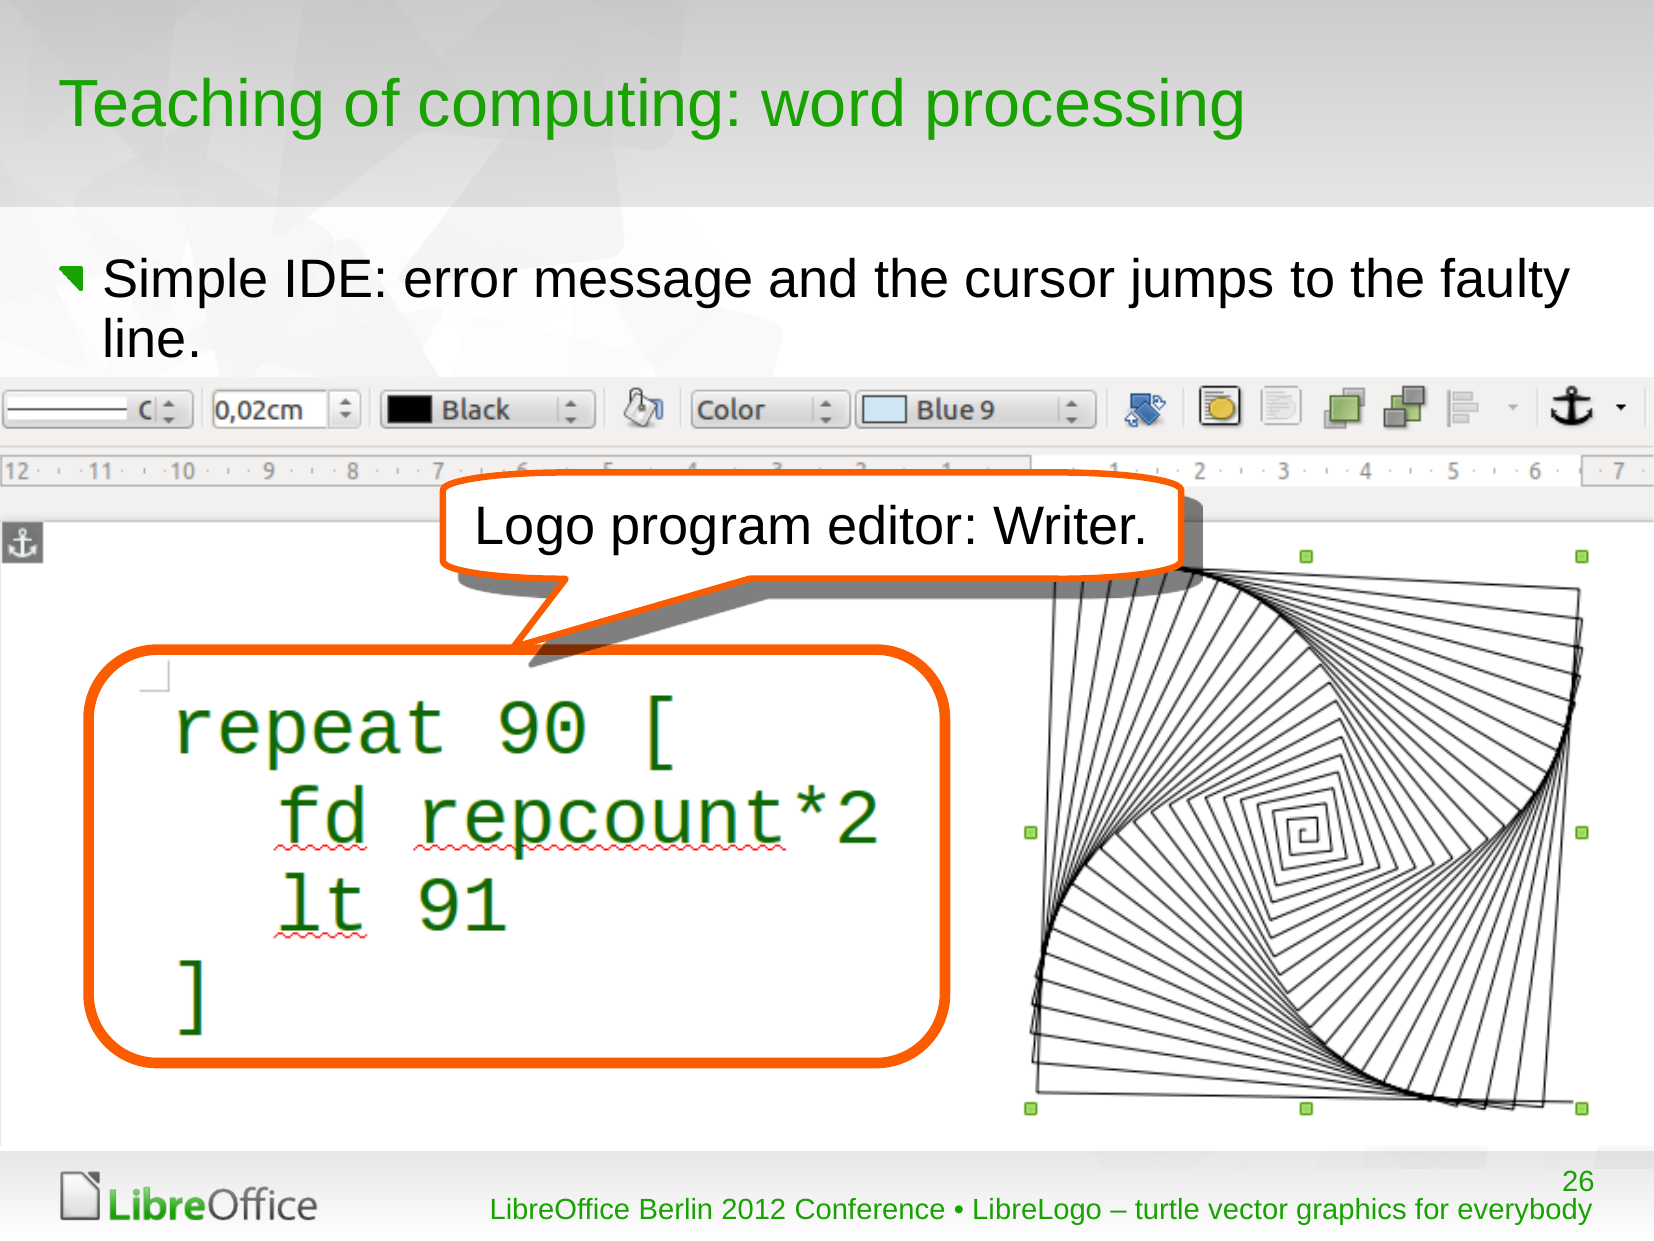

# Teaching of computing: word processing
Simple IDE: error message and the cursor jumps to the faulty line.
Logo program editor: Writer.
26
LibreOffice Berlin 2012 Conference • LibreLogo – turtle vector graphics for everybody